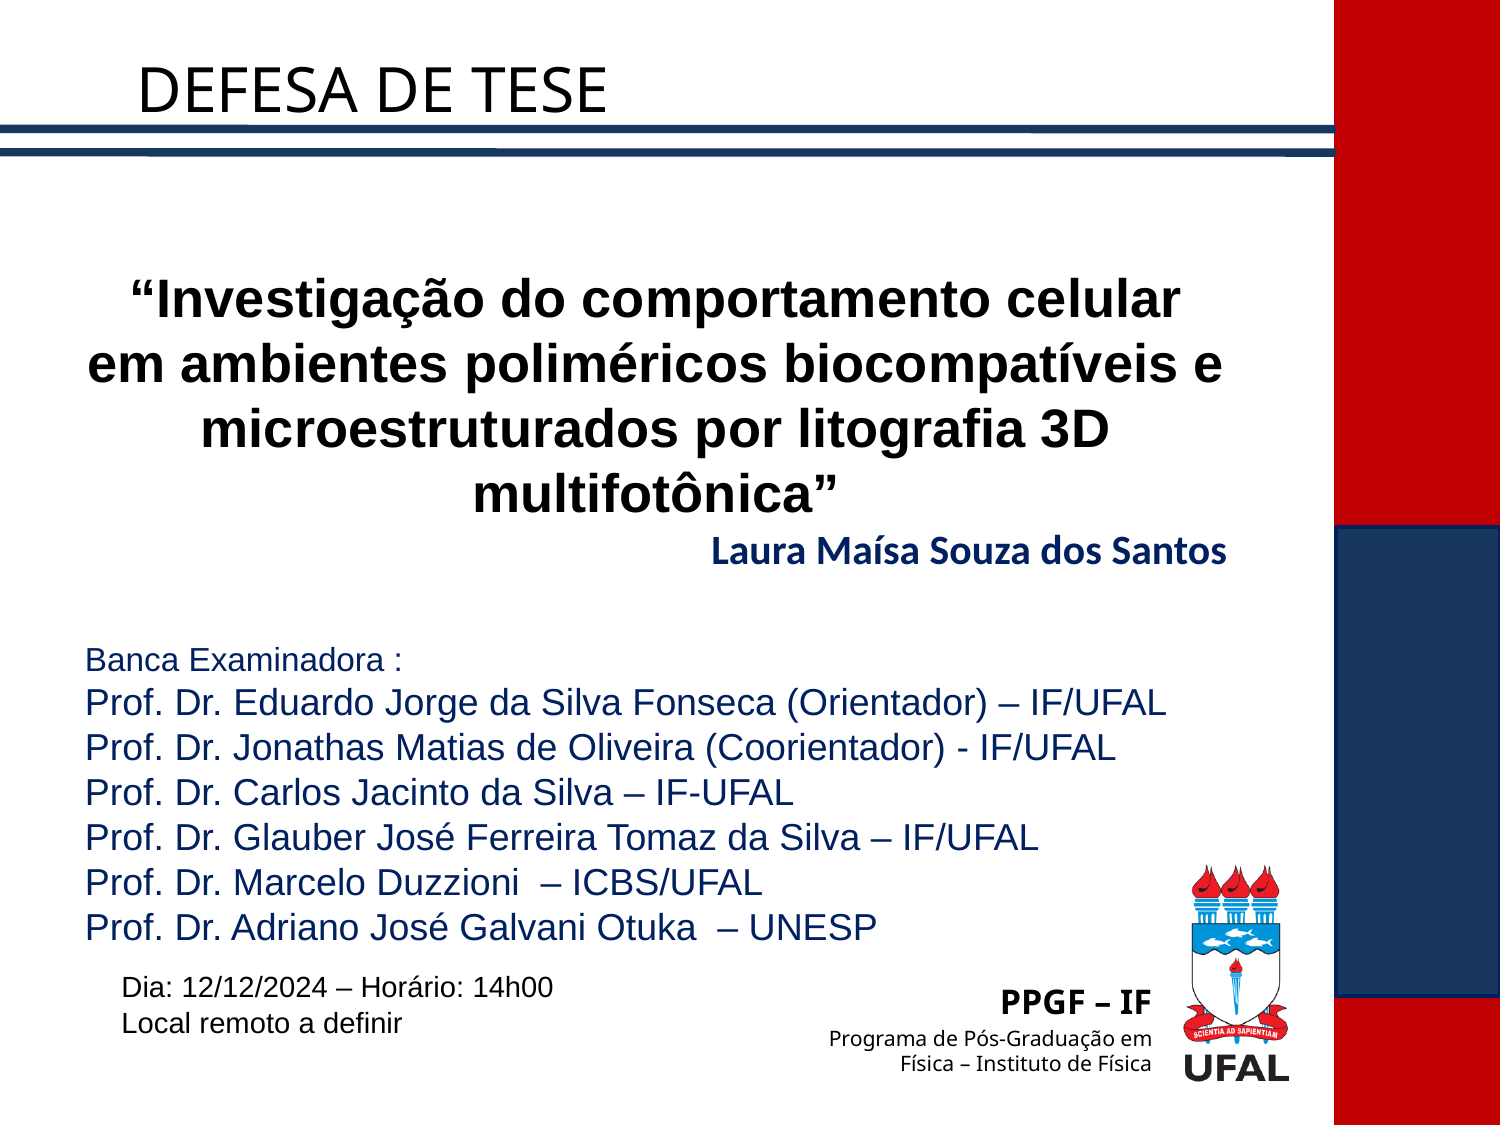

# DEFESA DE TESE
“Investigação do comportamento celular em ambientes poliméricos biocompatíveis e microestruturados por litografia 3D multifotônica”
Laura Maísa Souza dos Santos
Banca Examinadora :
Prof. Dr. Eduardo Jorge da Silva Fonseca (Orientador) – IF/UFAL
Prof. Dr. Jonathas Matias de Oliveira (Coorientador) - IF/UFAL
Prof. Dr. Carlos Jacinto da Silva – IF-UFAL
Prof. Dr. Glauber José Ferreira Tomaz da Silva – IF/UFAL
Prof. Dr. Marcelo Duzzioni – ICBS/UFAL
Prof. Dr. Adriano José Galvani Otuka – UNESP
PPGF – IF
Programa de Pós-Graduação em Física – Instituto de Física
Dia: 12/12/2024 – Horário: 14h00
Local remoto a definir